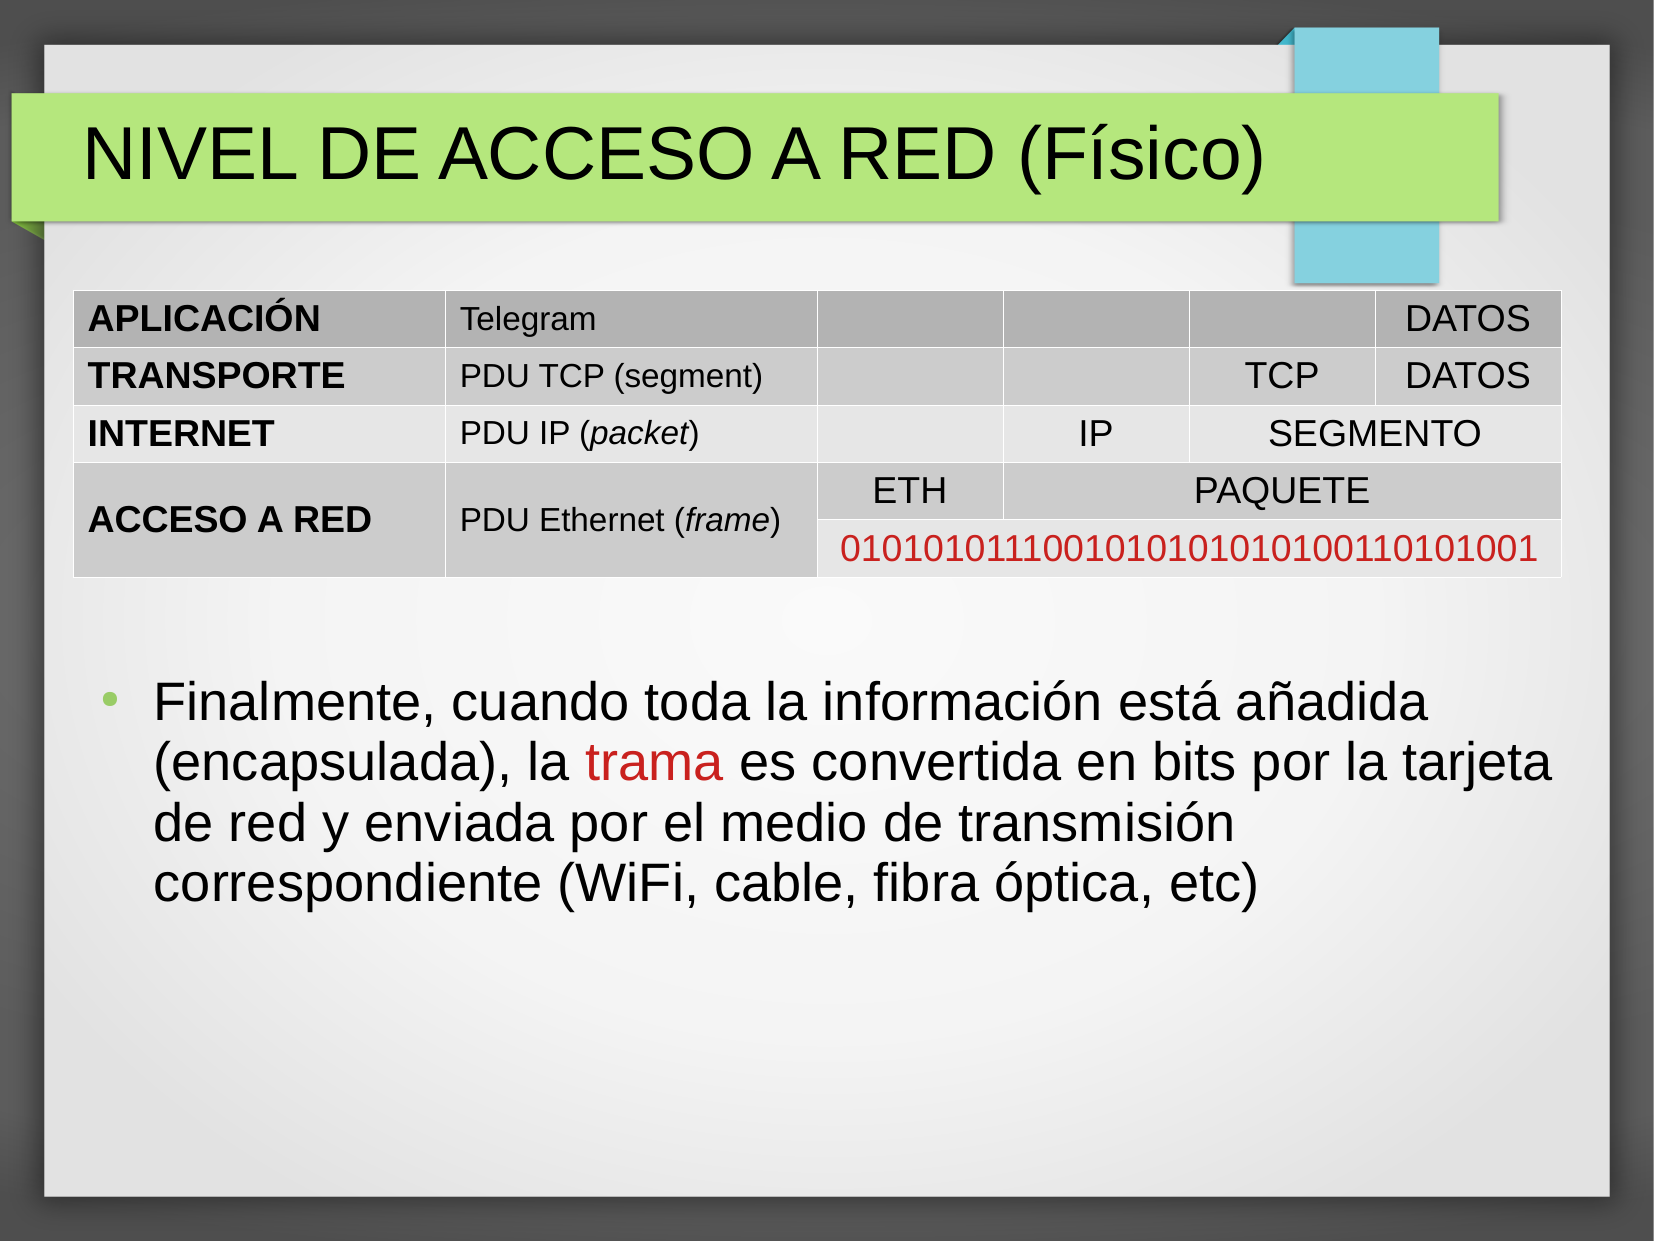

# NIVEL DE ACCESO A RED (Físico)
| APLICACIÓN | Telegram | | | | DATOS |
| --- | --- | --- | --- | --- | --- |
| TRANSPORTE | PDU TCP (segment) | | | TCP | DATOS |
| INTERNET | PDU IP (packet) | | IP | SEGMENTO | |
| ACCESO A RED | PDU Ethernet (frame) | ETH | PAQUETE | | |
| | | 0101010111001010101010100110101001 | | | |
Finalmente, cuando toda la información está añadida (encapsulada), la trama es convertida en bits por la tarjeta de red y enviada por el medio de transmisión correspondiente (WiFi, cable, fibra óptica, etc)